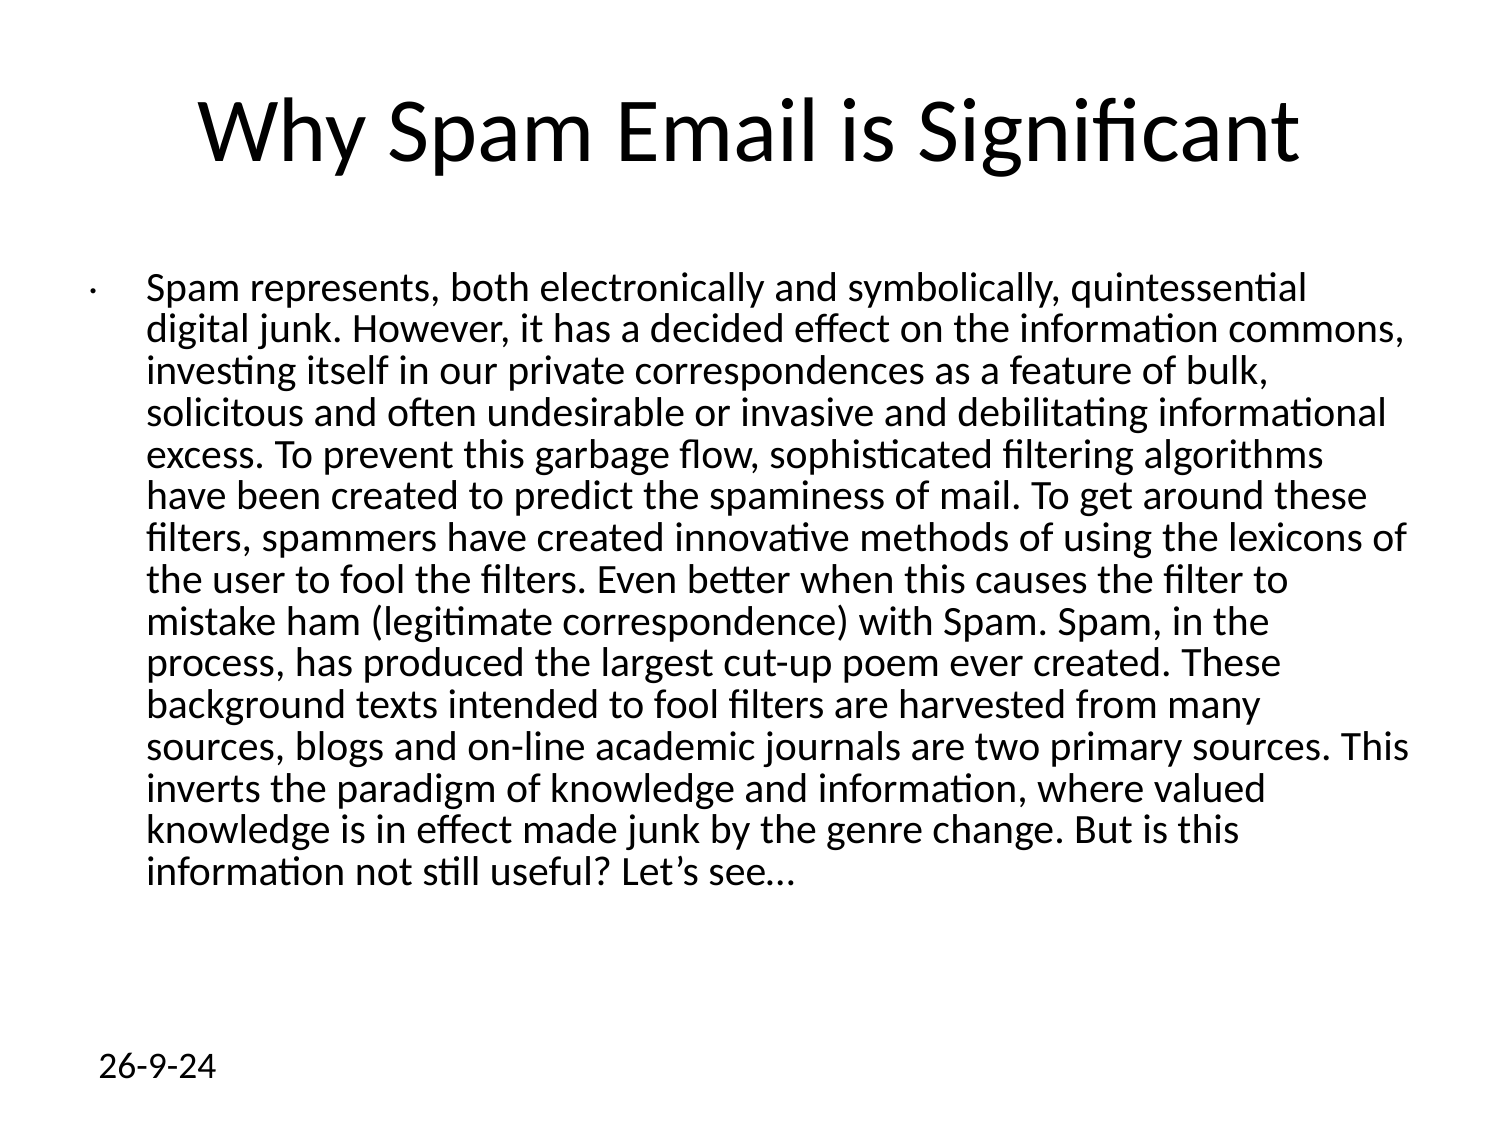

# Why Spam Email is Significant
Spam represents, both electronically and symbolically, quintessential digital junk. However, it has a decided effect on the information commons, investing itself in our private correspondences as a feature of bulk, solicitous and often undesirable or invasive and debilitating informational excess. To prevent this garbage flow, sophisticated filtering algorithms have been created to predict the spaminess of mail. To get around these filters, spammers have created innovative methods of using the lexicons of the user to fool the filters. Even better when this causes the filter to mistake ham (legitimate correspondence) with Spam. Spam, in the process, has produced the largest cut-up poem ever created. These background texts intended to fool filters are harvested from many sources, blogs and on-line academic journals are two primary sources. This inverts the paradigm of knowledge and information, where valued knowledge is in effect made junk by the genre change. But is this information not still useful? Let’s see…